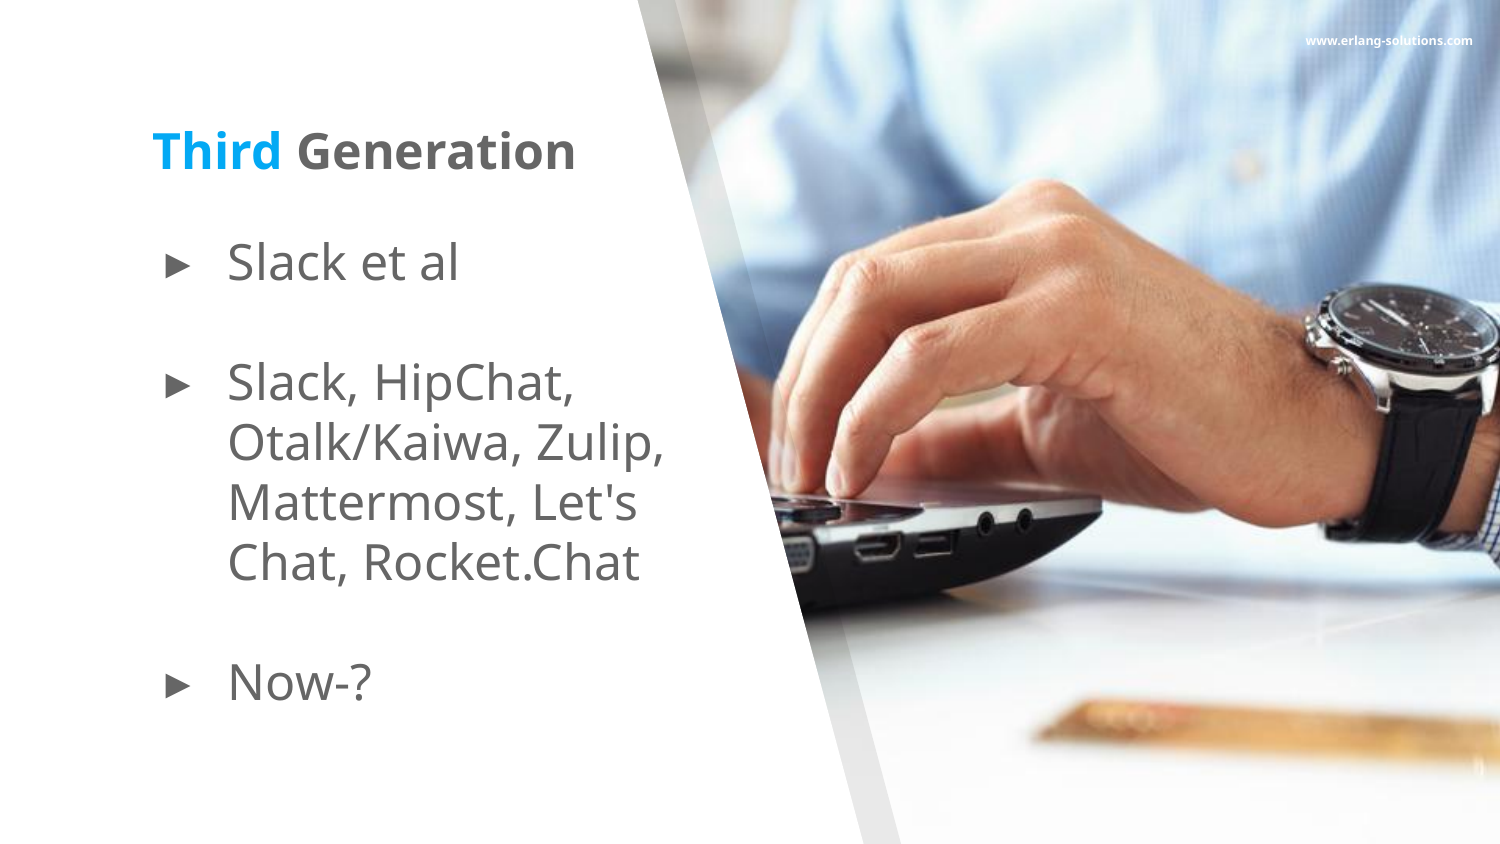

# Third Generation
Slack et al
Slack, HipChat, Otalk/Kaiwa, Zulip, Mattermost, Let's Chat, Rocket.Chat
Now-?